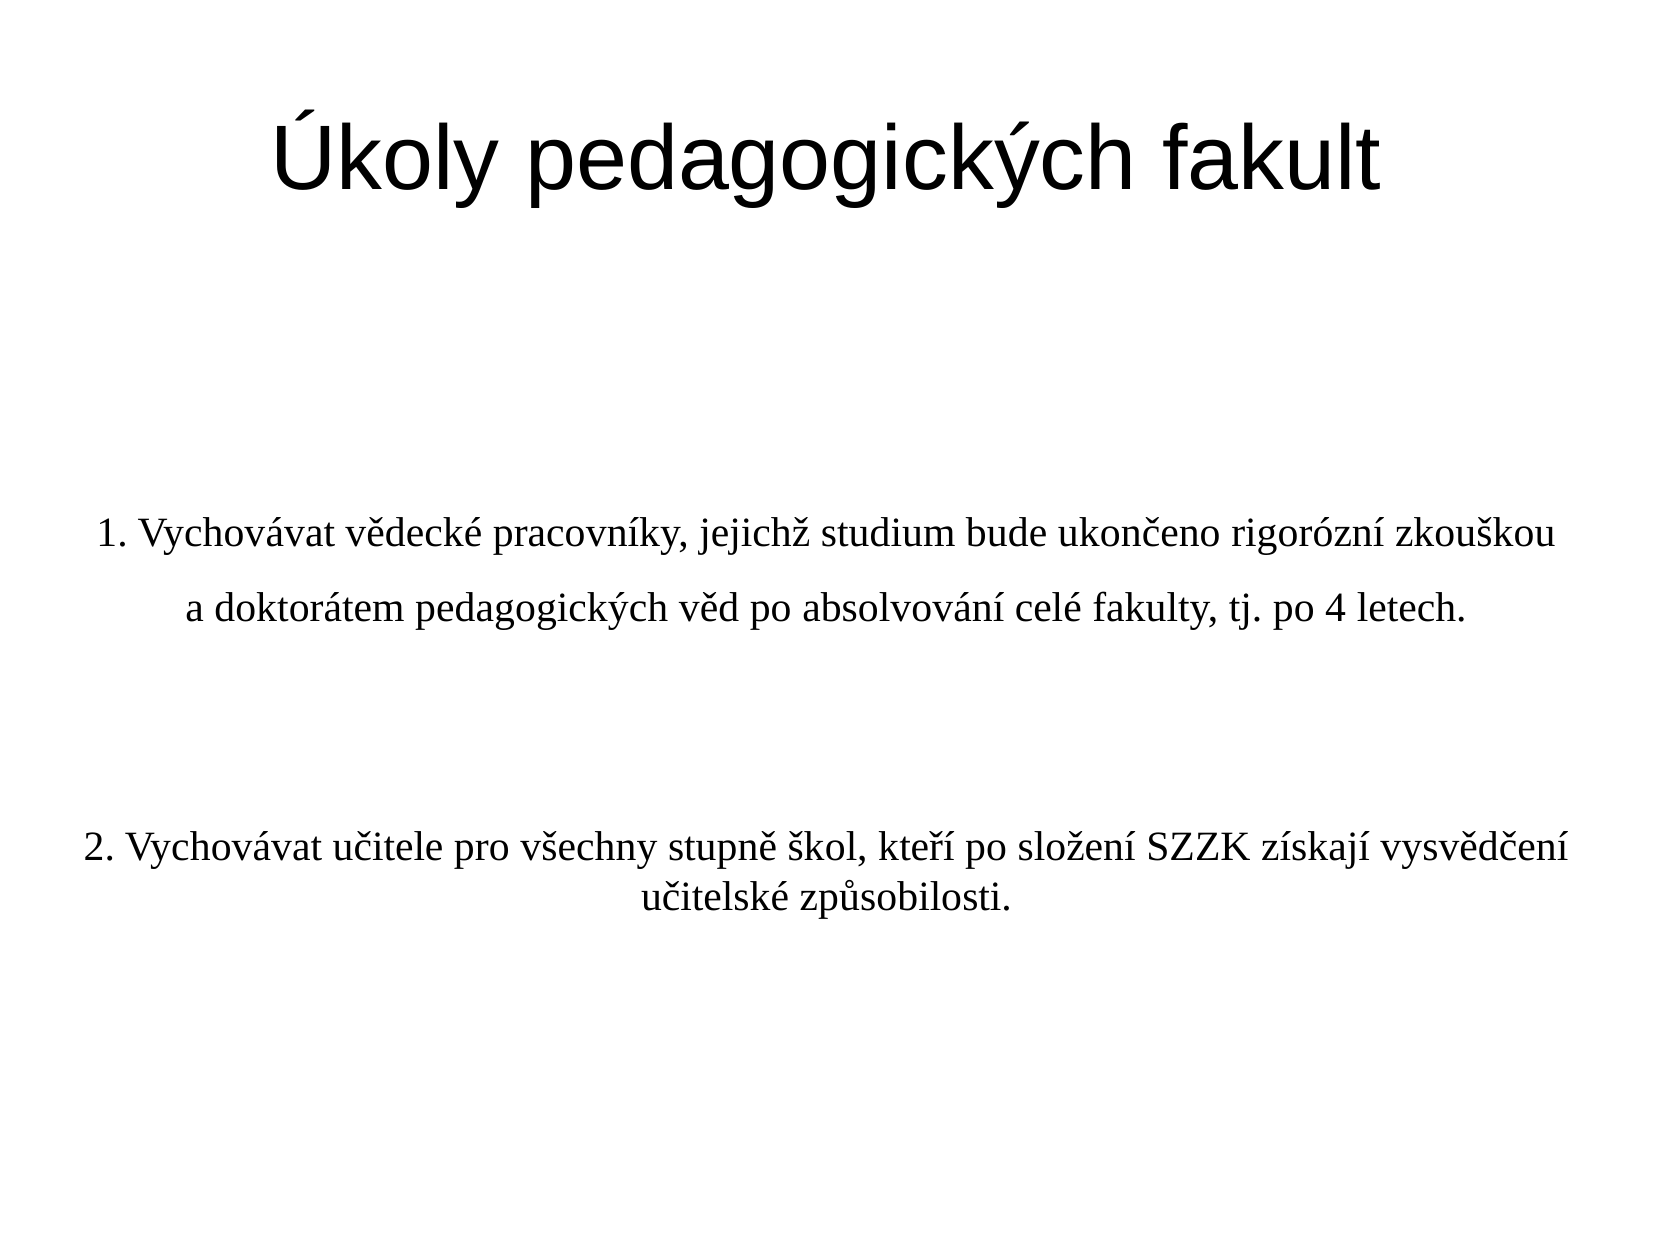

# Úkoly pedagogických fakult
1. Vychovávat vědecké pracovníky, jejichž studium bude ukončeno rigorózní zkouškou a doktorátem pedagogických věd po absolvování celé fakulty, tj. po 4 letech.
2. Vychovávat učitele pro všechny stupně škol, kteří po složení SZZK získají vysvědčení učitelské způsobilosti.